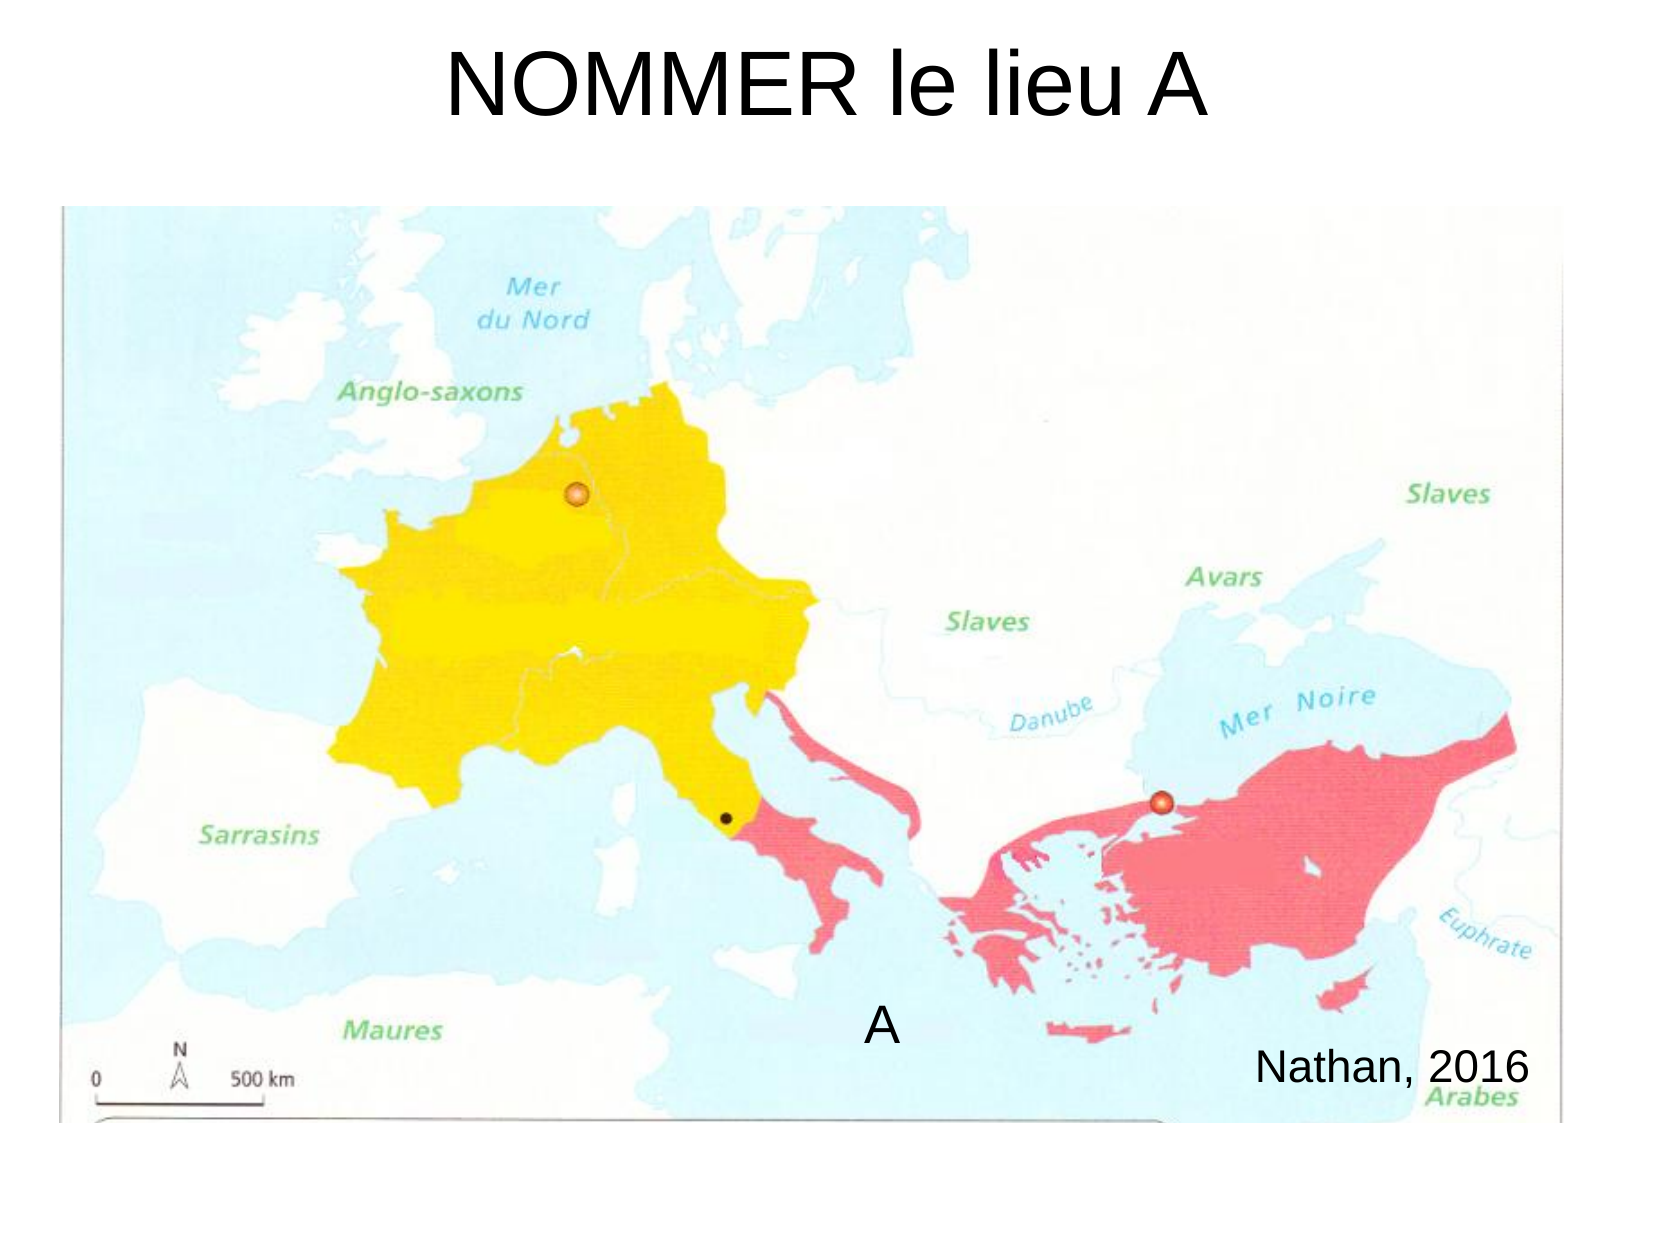

# NOMMER le lieu A
A
Nathan, 2016